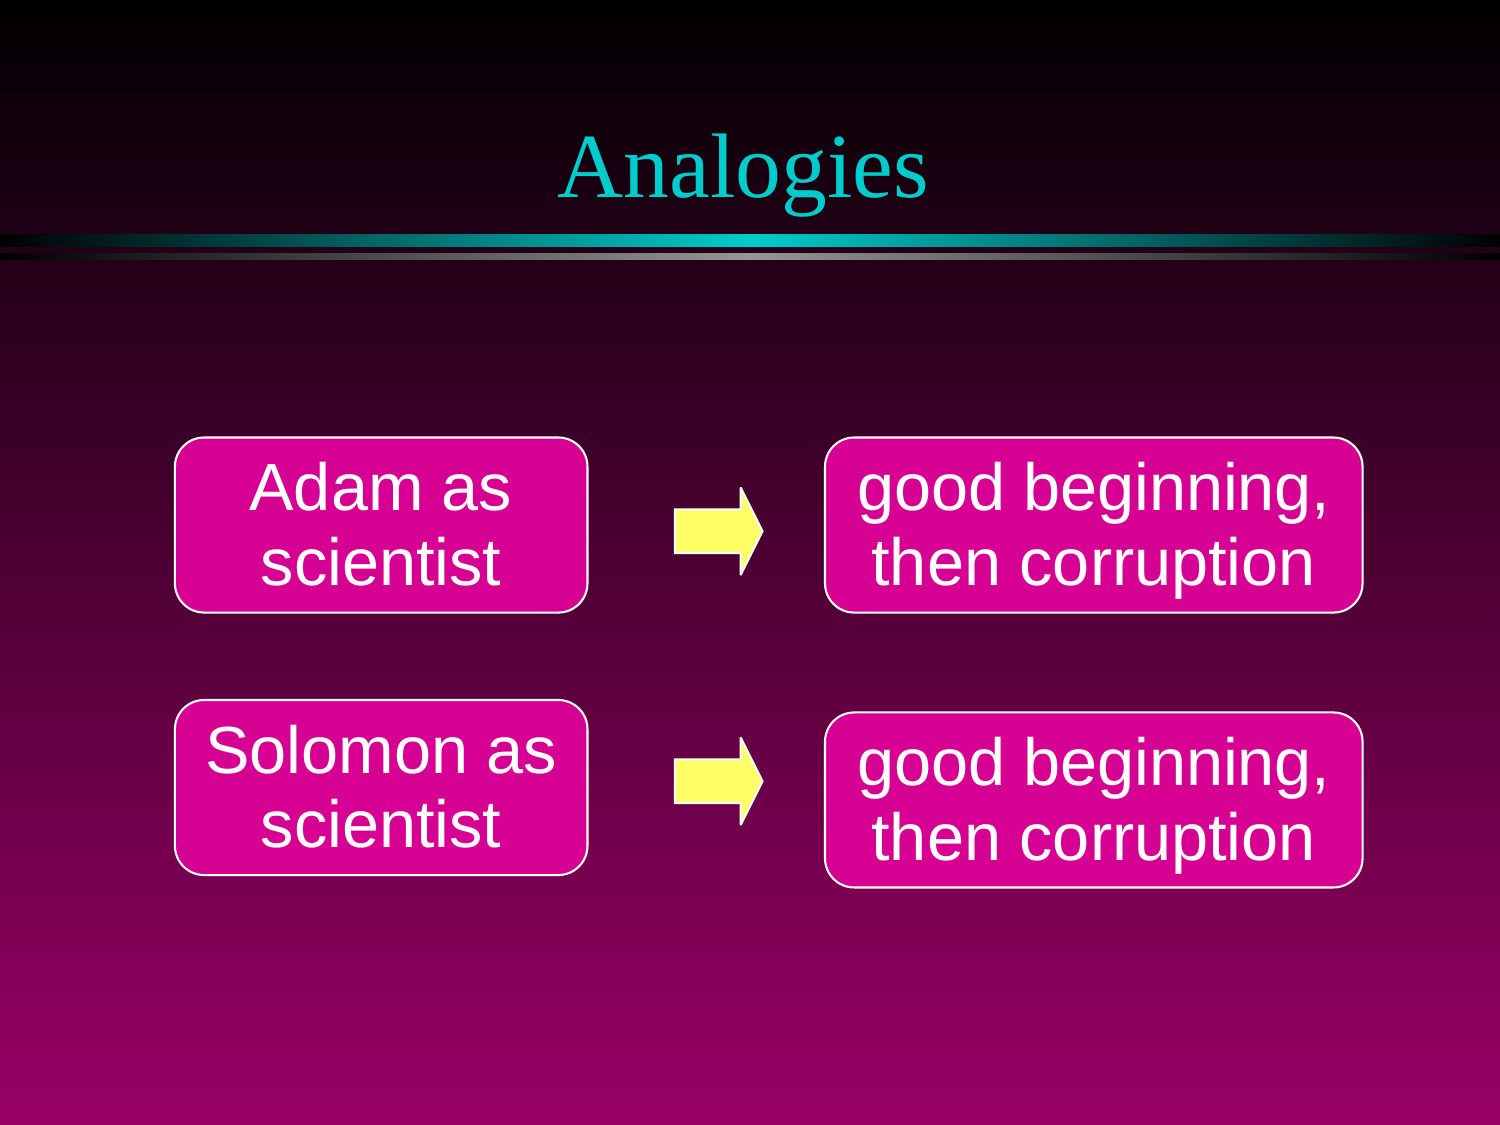

# Analogies
Adam as
scientist
good beginning,
then corruption
Solomon as
scientist
good beginning,
then corruption